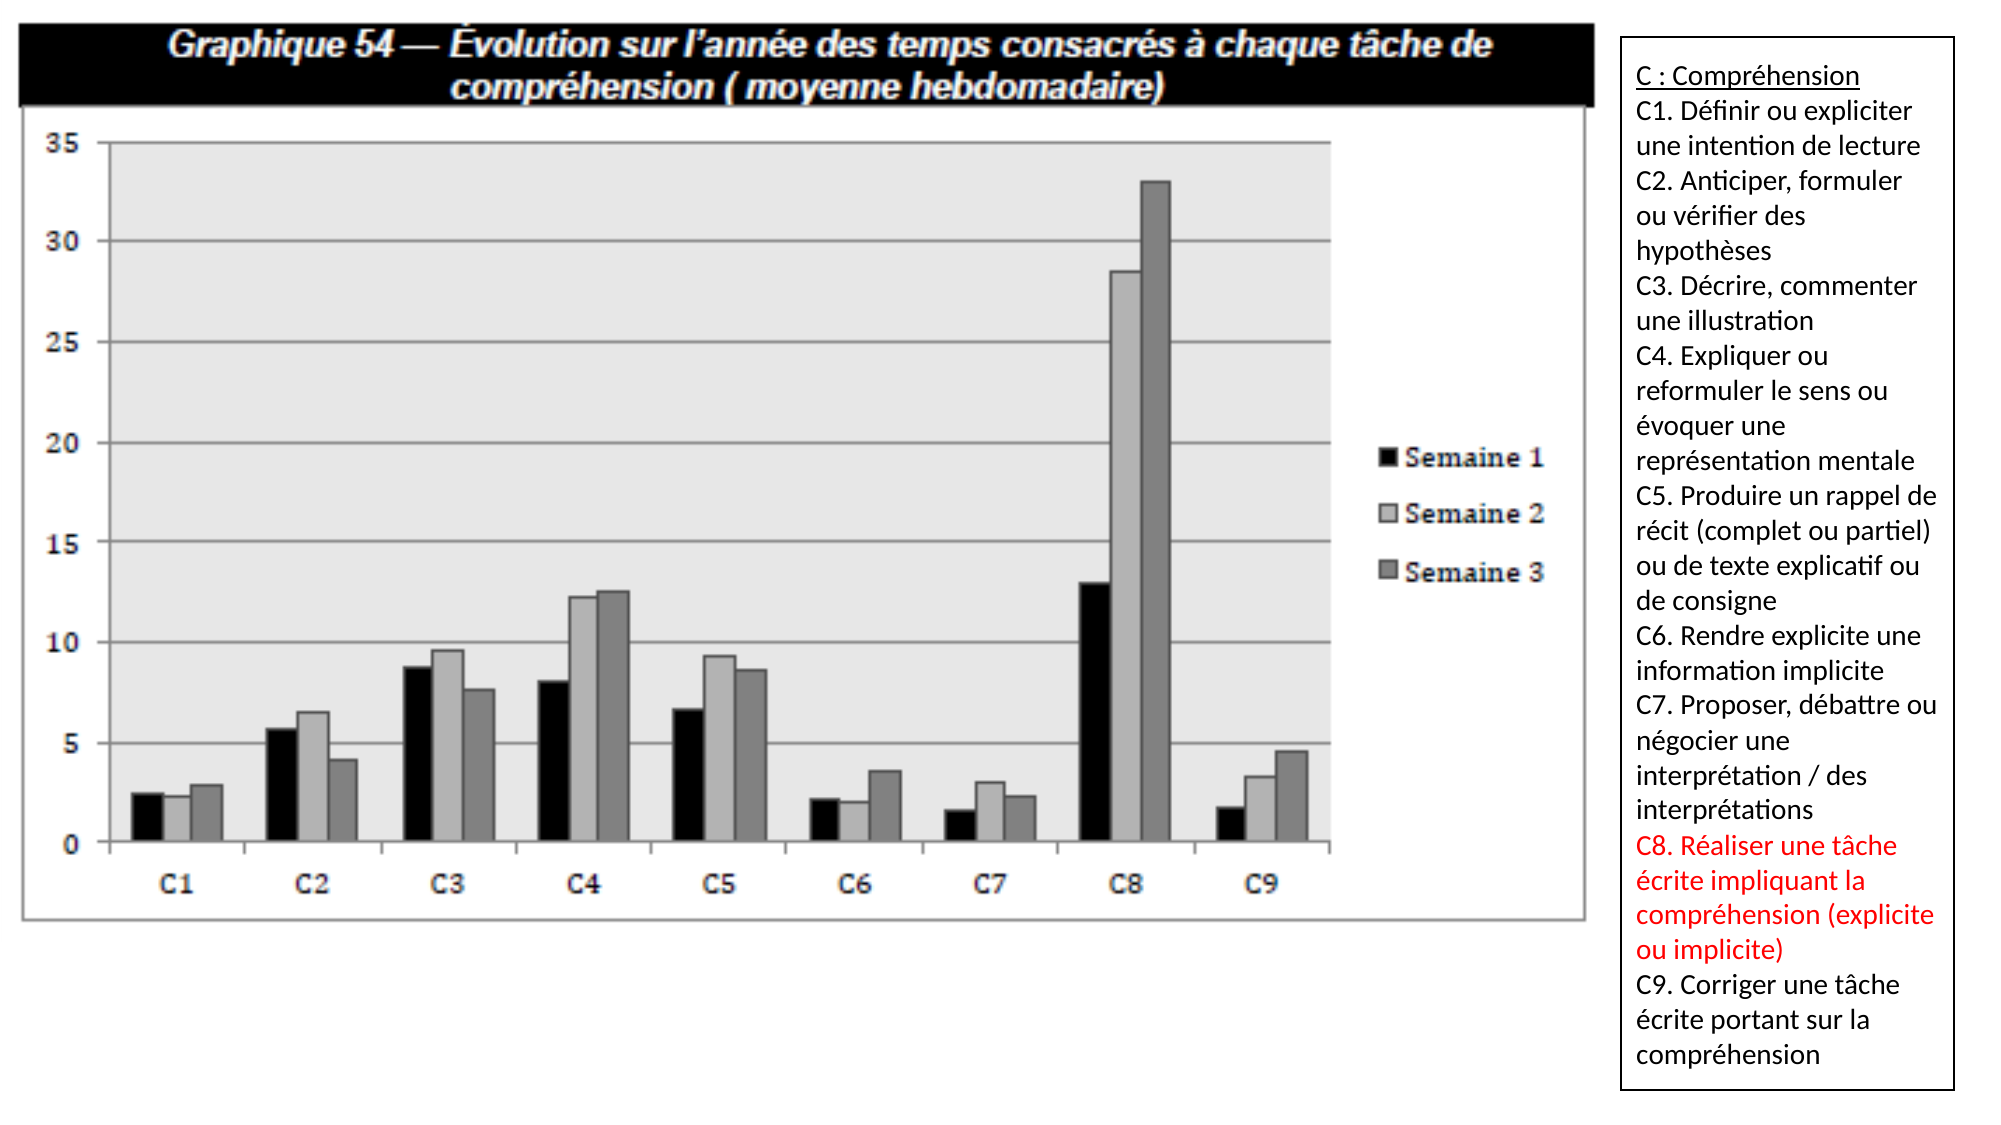

C : Compréhension
C1. Définir ou expliciter une intention de lecture
C2. Anticiper, formuler ou vérifier des hypothèses
C3. Décrire, commenter une illustration
C4. Expliquer ou reformuler le sens ou évoquer une
représentation mentale
C5. Produire un rappel de récit (complet ou partiel)
ou de texte explicatif ou de consigne
C6. Rendre explicite une information implicite
C7. Proposer, débattre ou négocier une
interprétation / des interprétations
C8. Réaliser une tâche écrite impliquant la
compréhension (explicite ou implicite)
C9. Corriger une tâche écrite portant sur la
compréhension